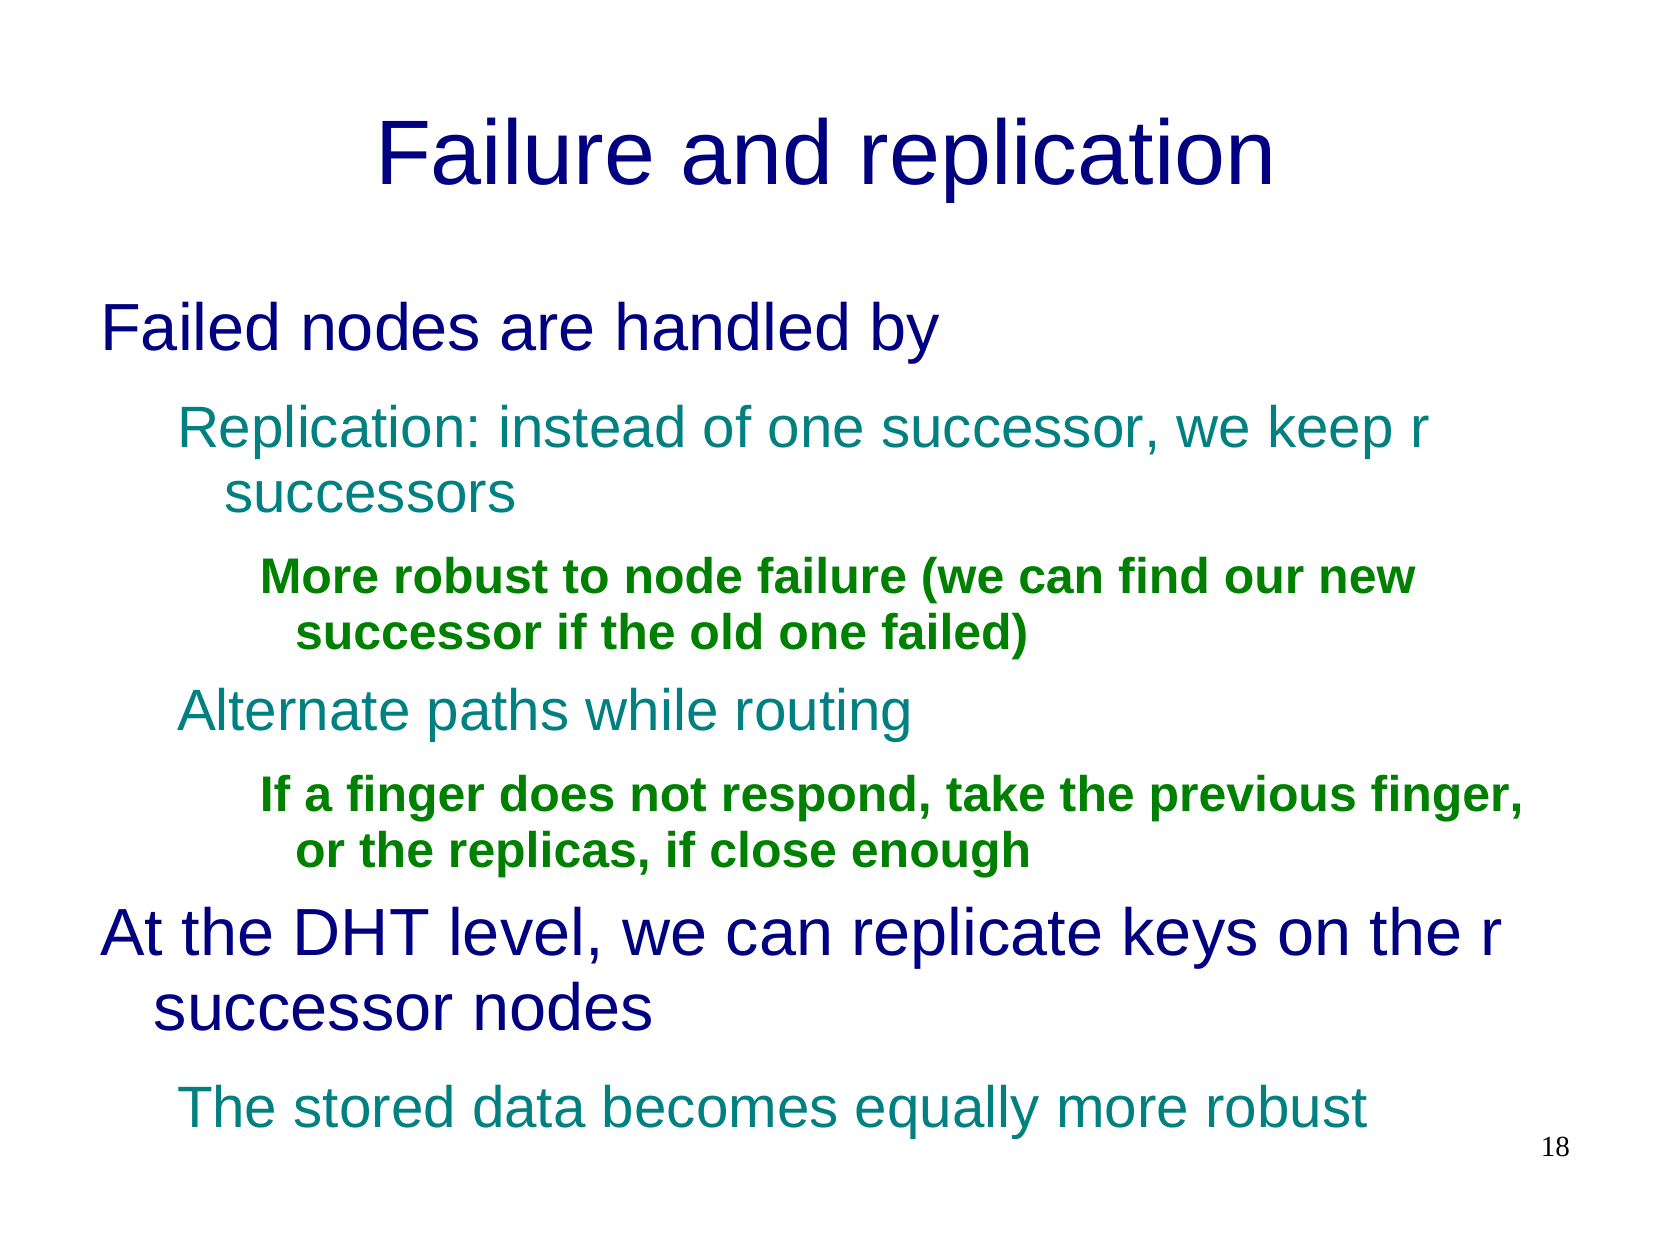

# Failure and replication
Failed nodes are handled by
Replication: instead of one successor, we keep r successors
More robust to node failure (we can find our new successor if the old one failed)
Alternate paths while routing
If a finger does not respond, take the previous finger, or the replicas, if close enough
At the DHT level, we can replicate keys on the r successor nodes
The stored data becomes equally more robust
18